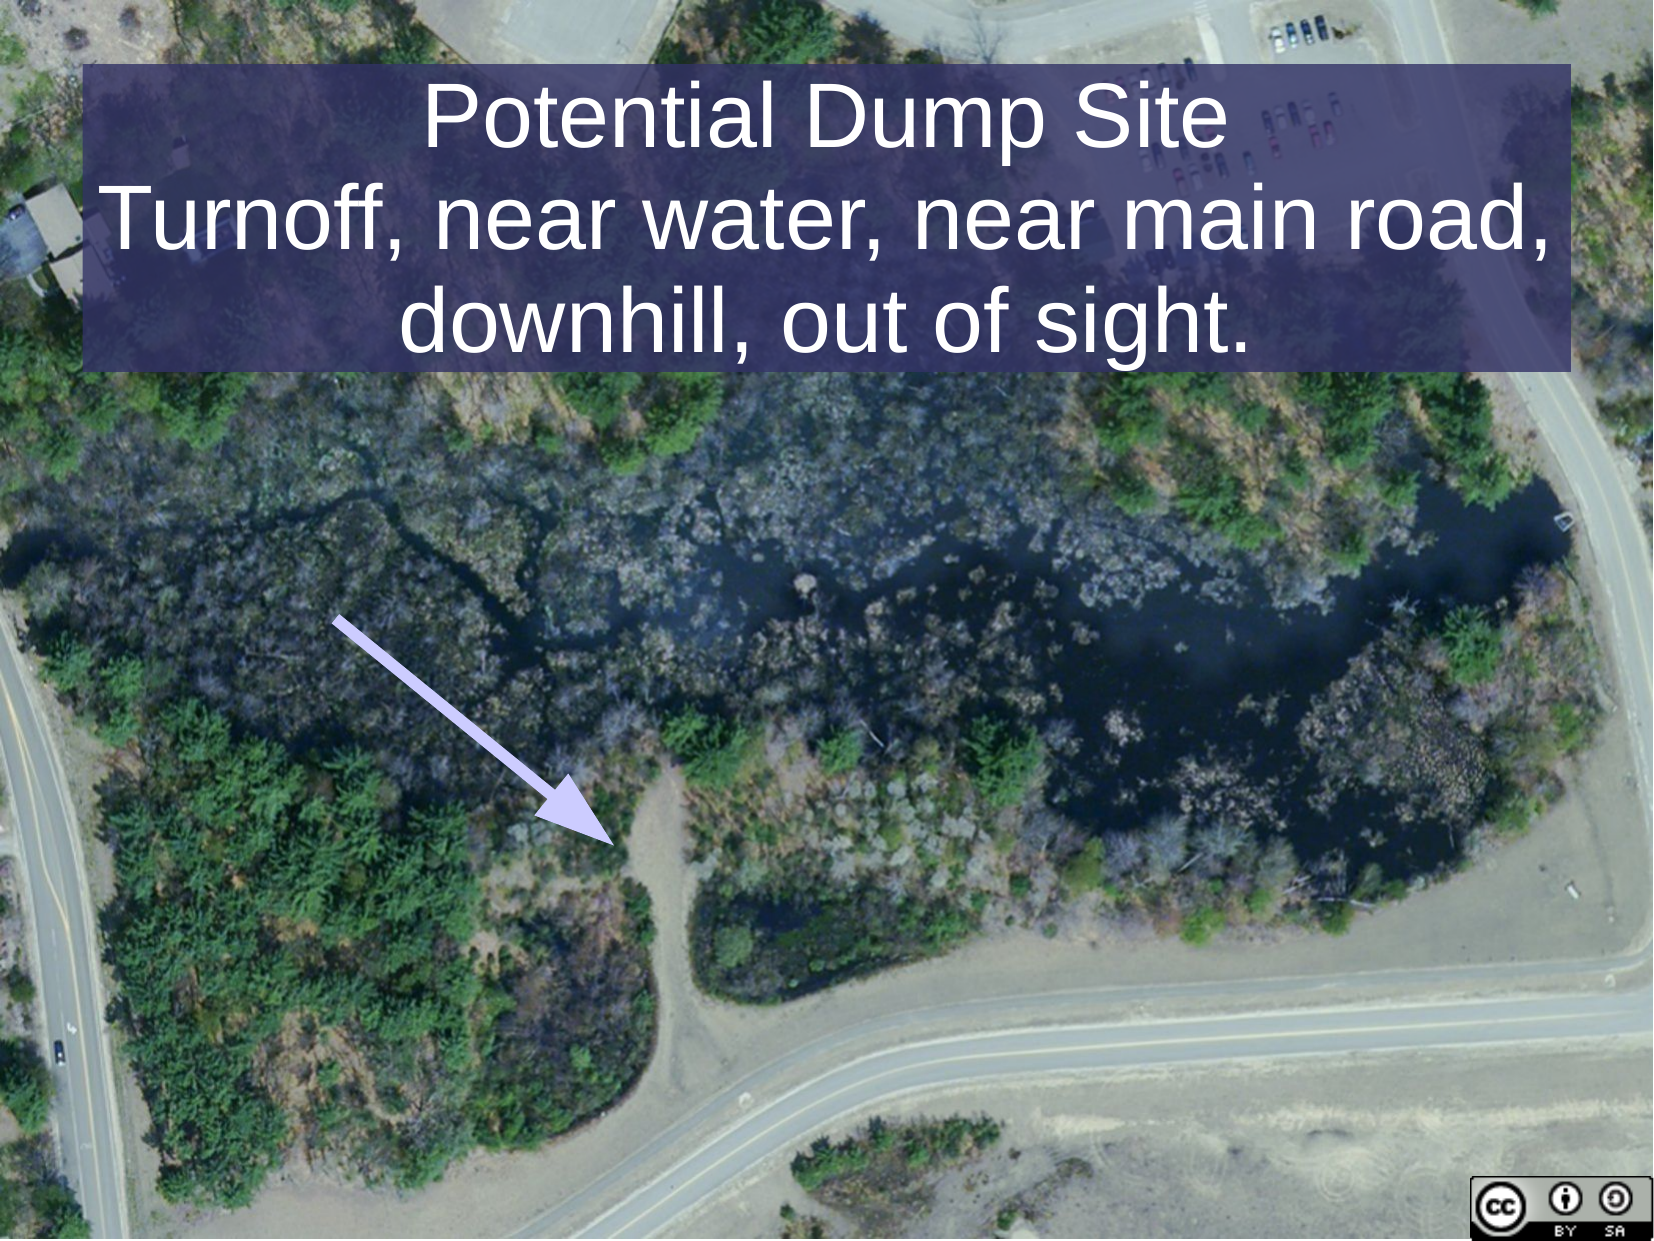

# Potential Dump Site Turnoff, near water, near main road, downhill, out of sight.